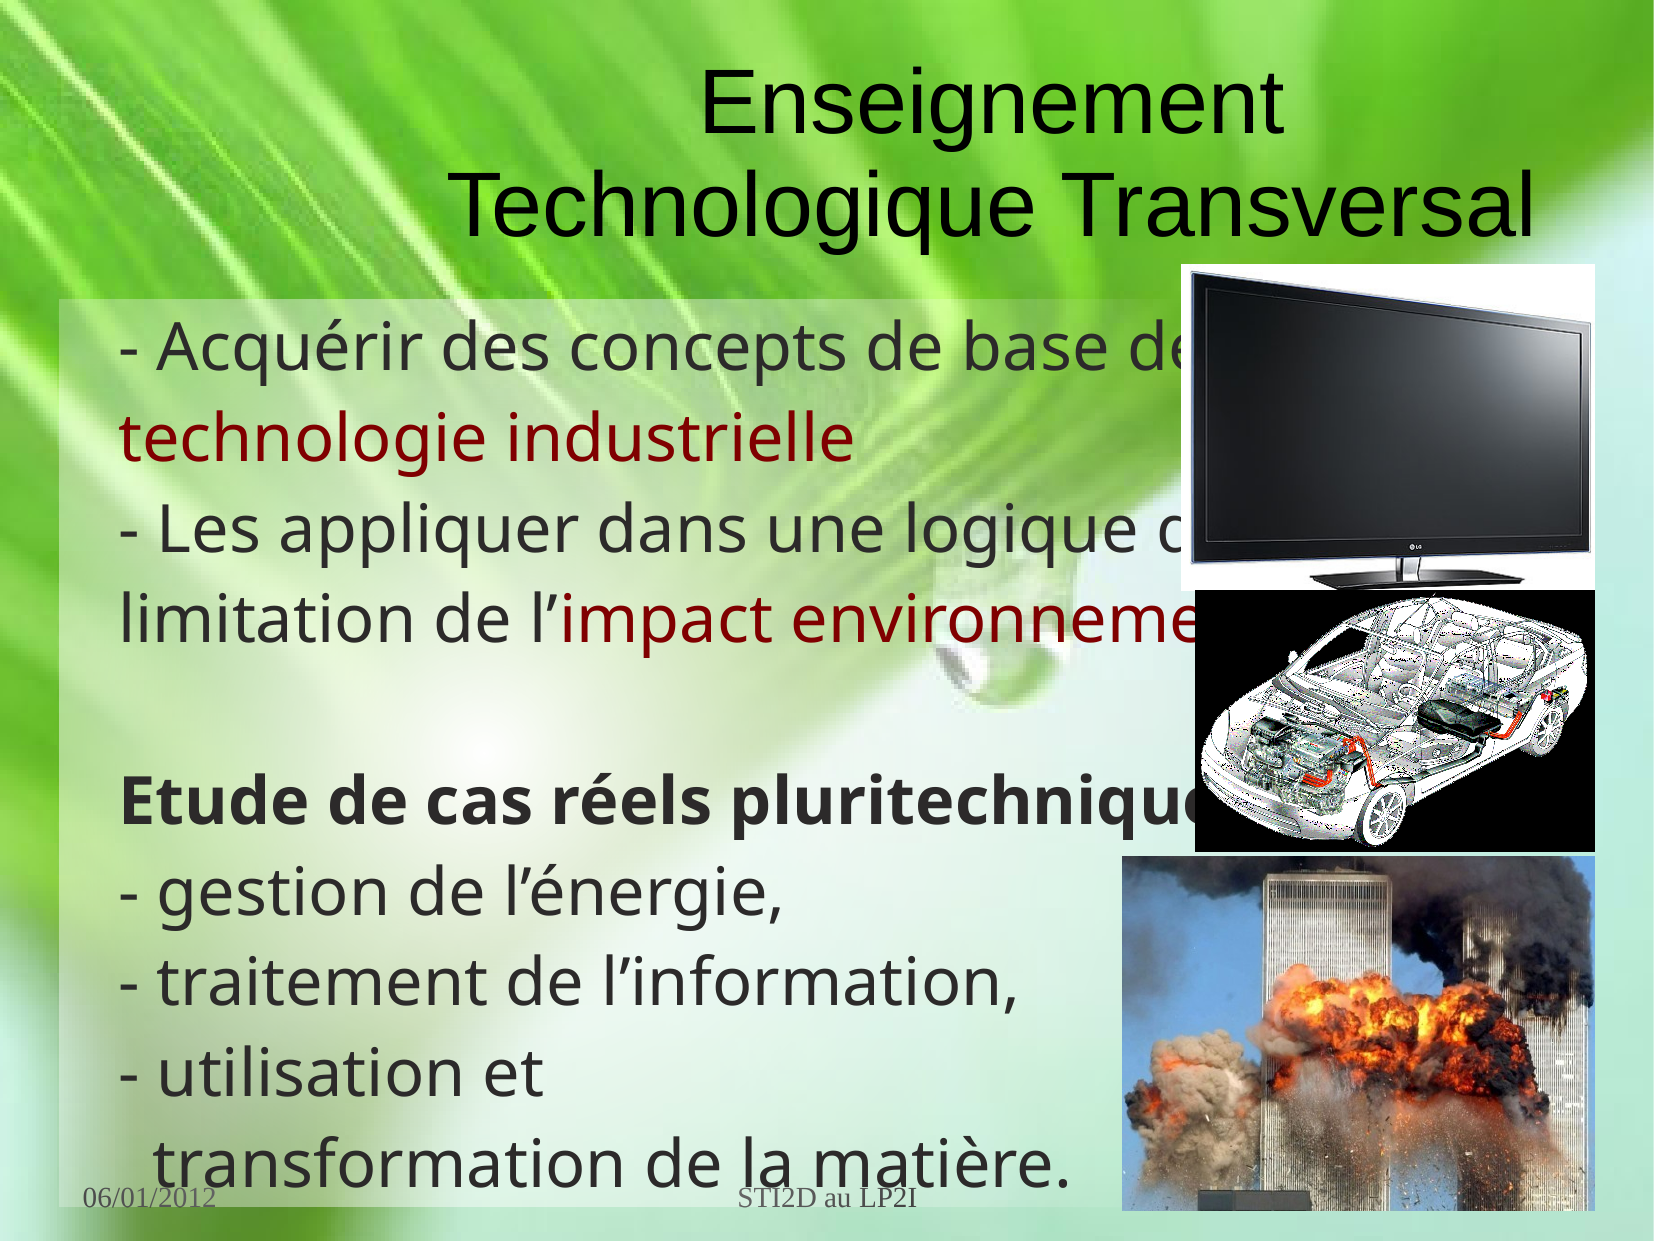

# Enseignement Technologique Transversal
- Acquérir des concepts de base de la technologie industrielle
- Les appliquer dans une logique de
limitation de l’impact environnemental.
Etude de cas réels pluritechniques :
- gestion de l’énergie,
- traitement de l’information,
- utilisation et
 transformation de la matière.
06/01/2012
STI2D au LP2I
7